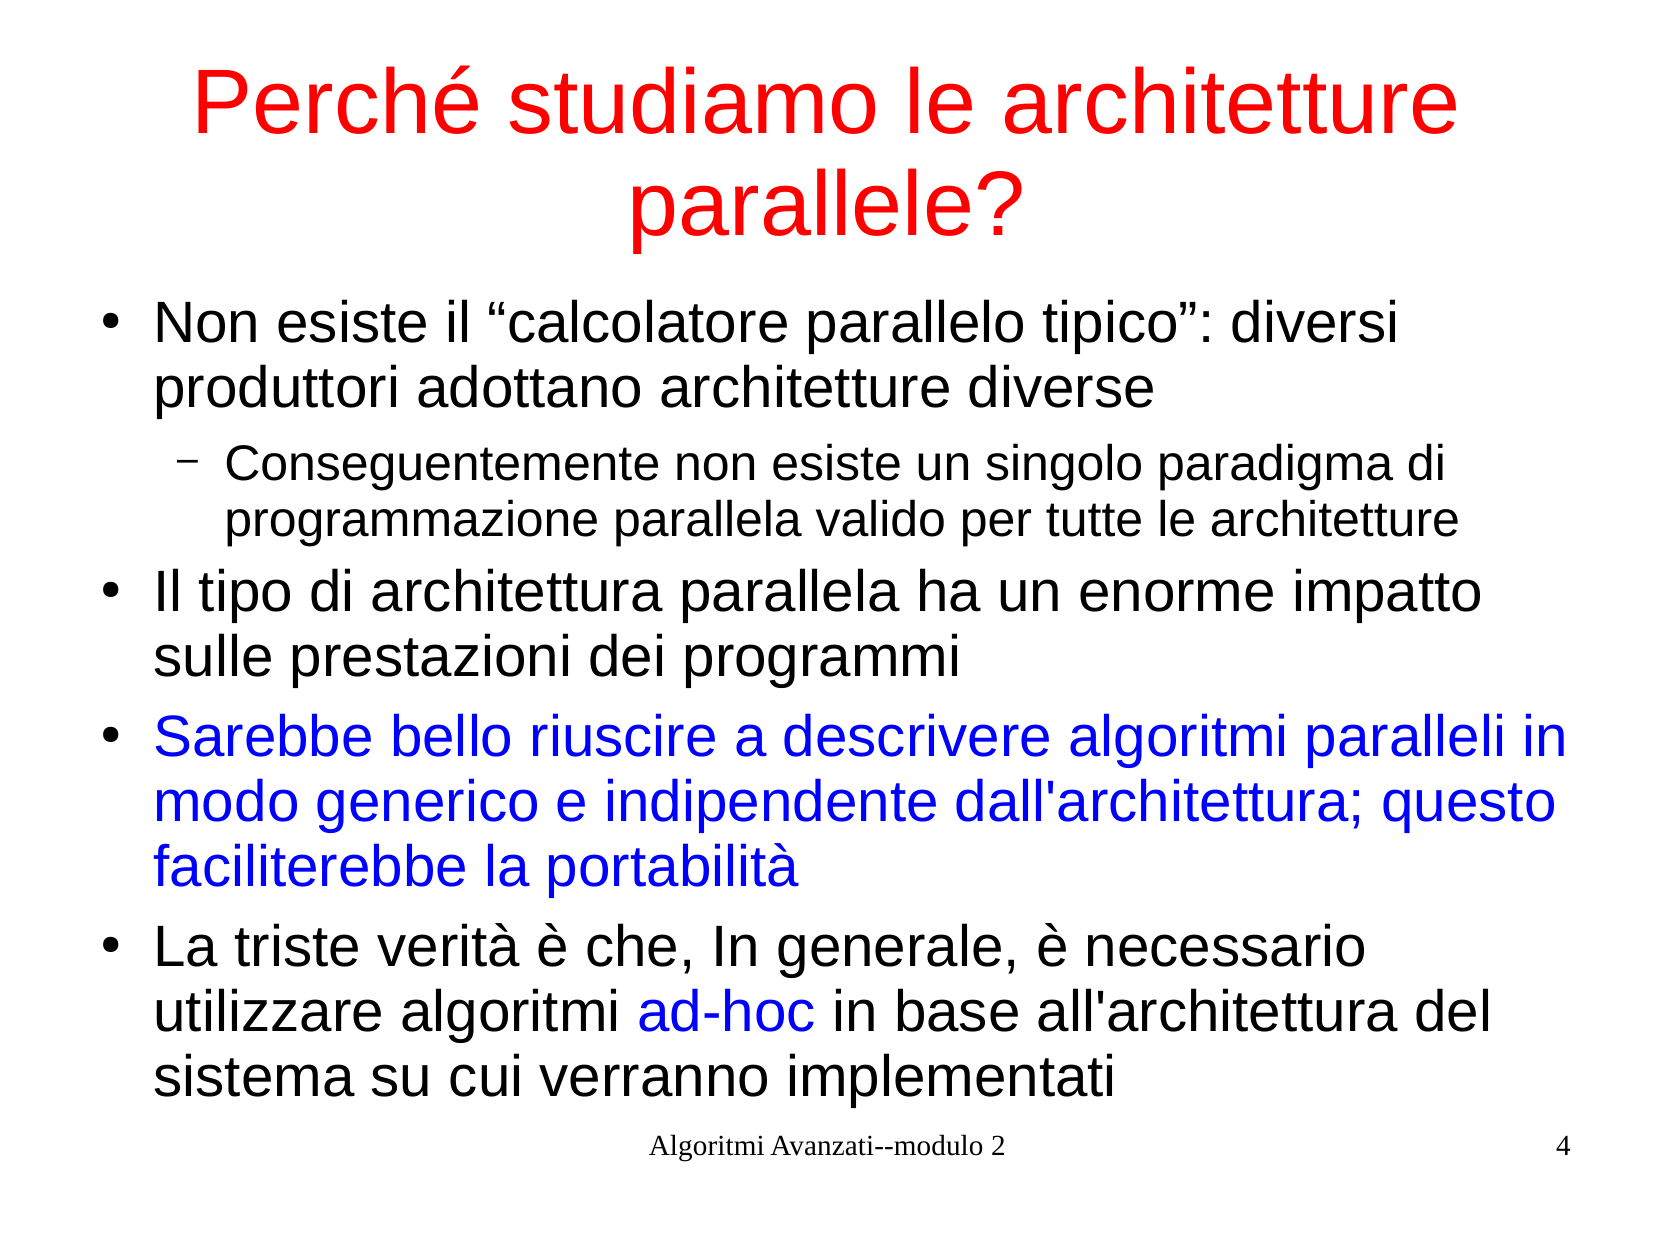

# Perché studiamo le architetture parallele?
Non esiste il “calcolatore parallelo tipico”: diversi produttori adottano architetture diverse
Conseguentemente non esiste un singolo paradigma di programmazione parallela valido per tutte le architetture
Il tipo di architettura parallela ha un enorme impatto sulle prestazioni dei programmi
Sarebbe bello riuscire a descrivere algoritmi paralleli in modo generico e indipendente dall'architettura; questo faciliterebbe la portabilità
La triste verità è che, In generale, è necessario utilizzare algoritmi ad-hoc in base all'architettura del sistema su cui verranno implementati
Algoritmi Avanzati--modulo 2
4